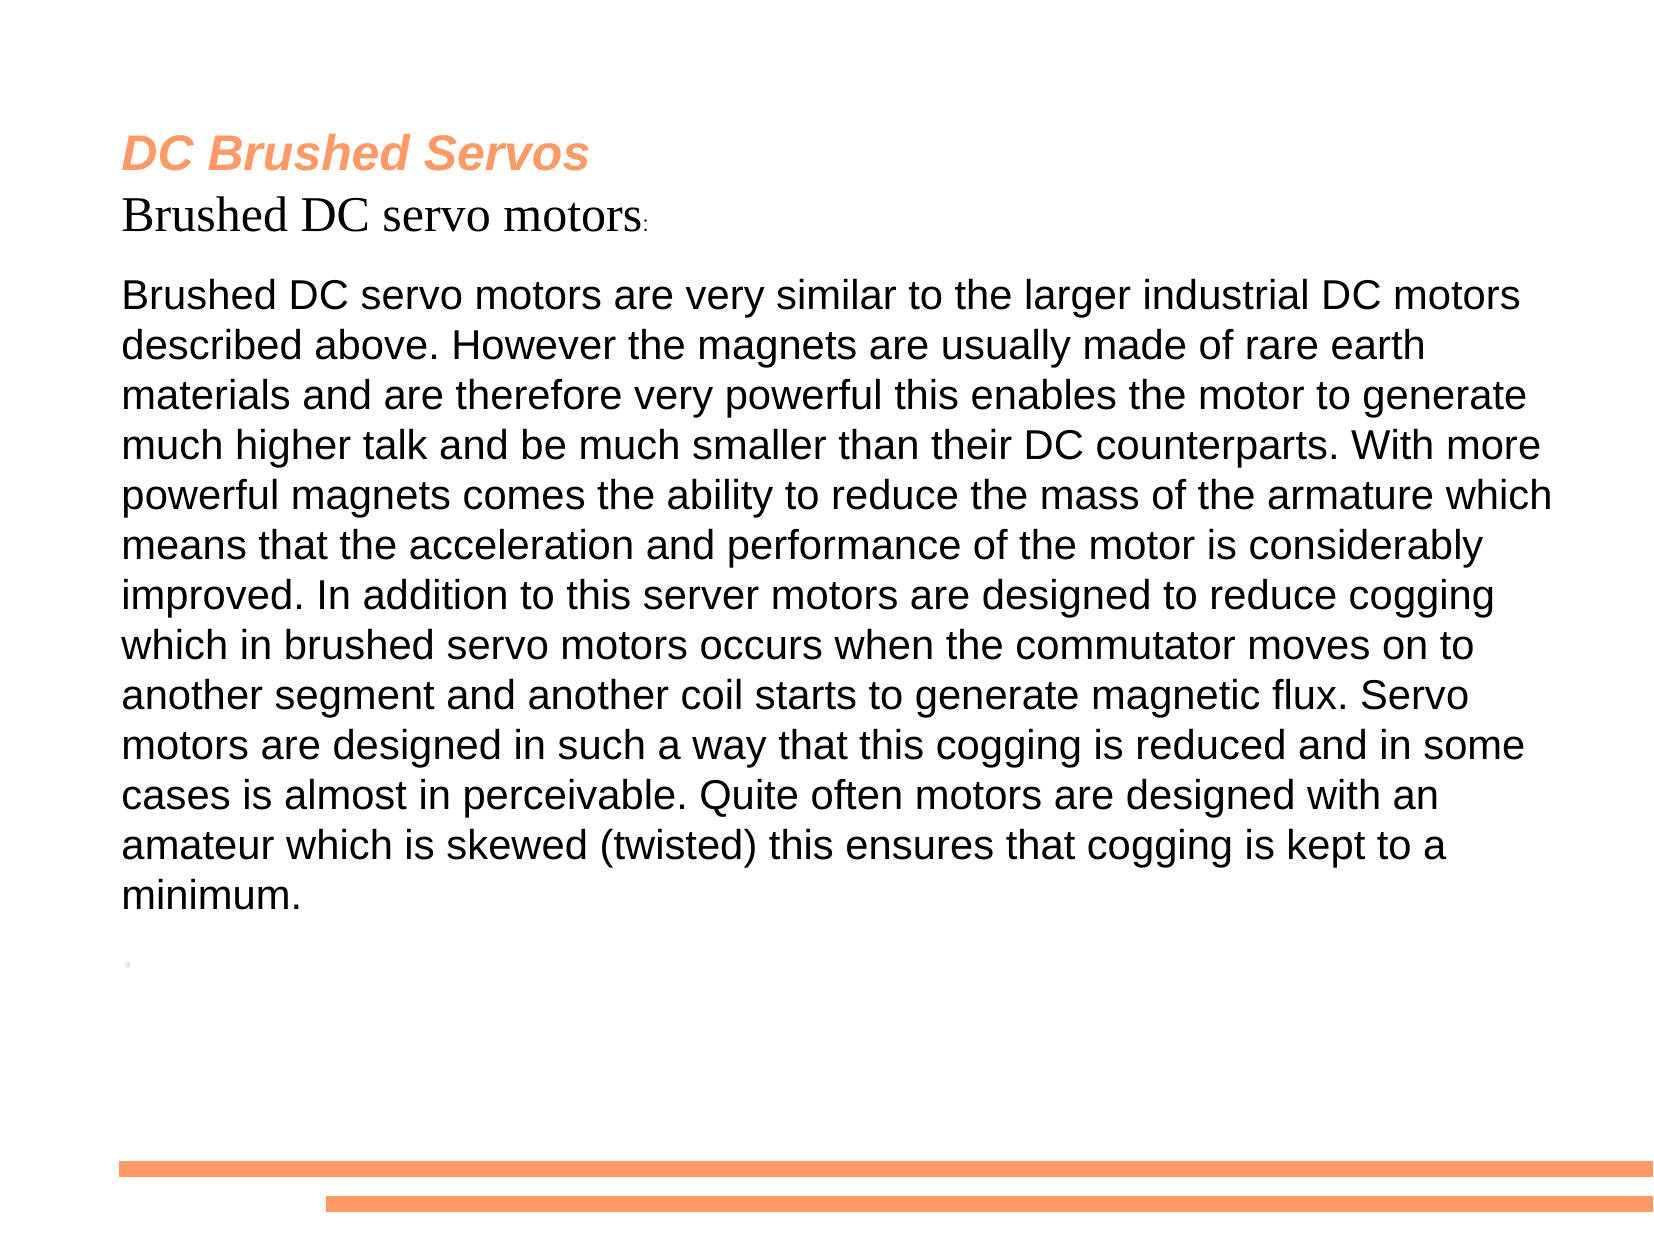

# DC Brushed Servos
Brushed DC servo motors:
Brushed DC servo motors are very similar to the larger industrial DC motors described above. However the magnets are usually made of rare earth materials and are therefore very powerful this enables the motor to generate much higher talk and be much smaller than their DC counterparts. With more powerful magnets comes the ability to reduce the mass of the armature which means that the acceleration and performance of the motor is considerably improved. In addition to this server motors are designed to reduce cogging which in brushed servo motors occurs when the commutator moves on to another segment and another coil starts to generate magnetic flux. Servo motors are designed in such a way that this cogging is reduced and in some cases is almost in perceivable. Quite often motors are designed with an amateur which is skewed (twisted) this ensures that cogging is kept to a minimum.
.